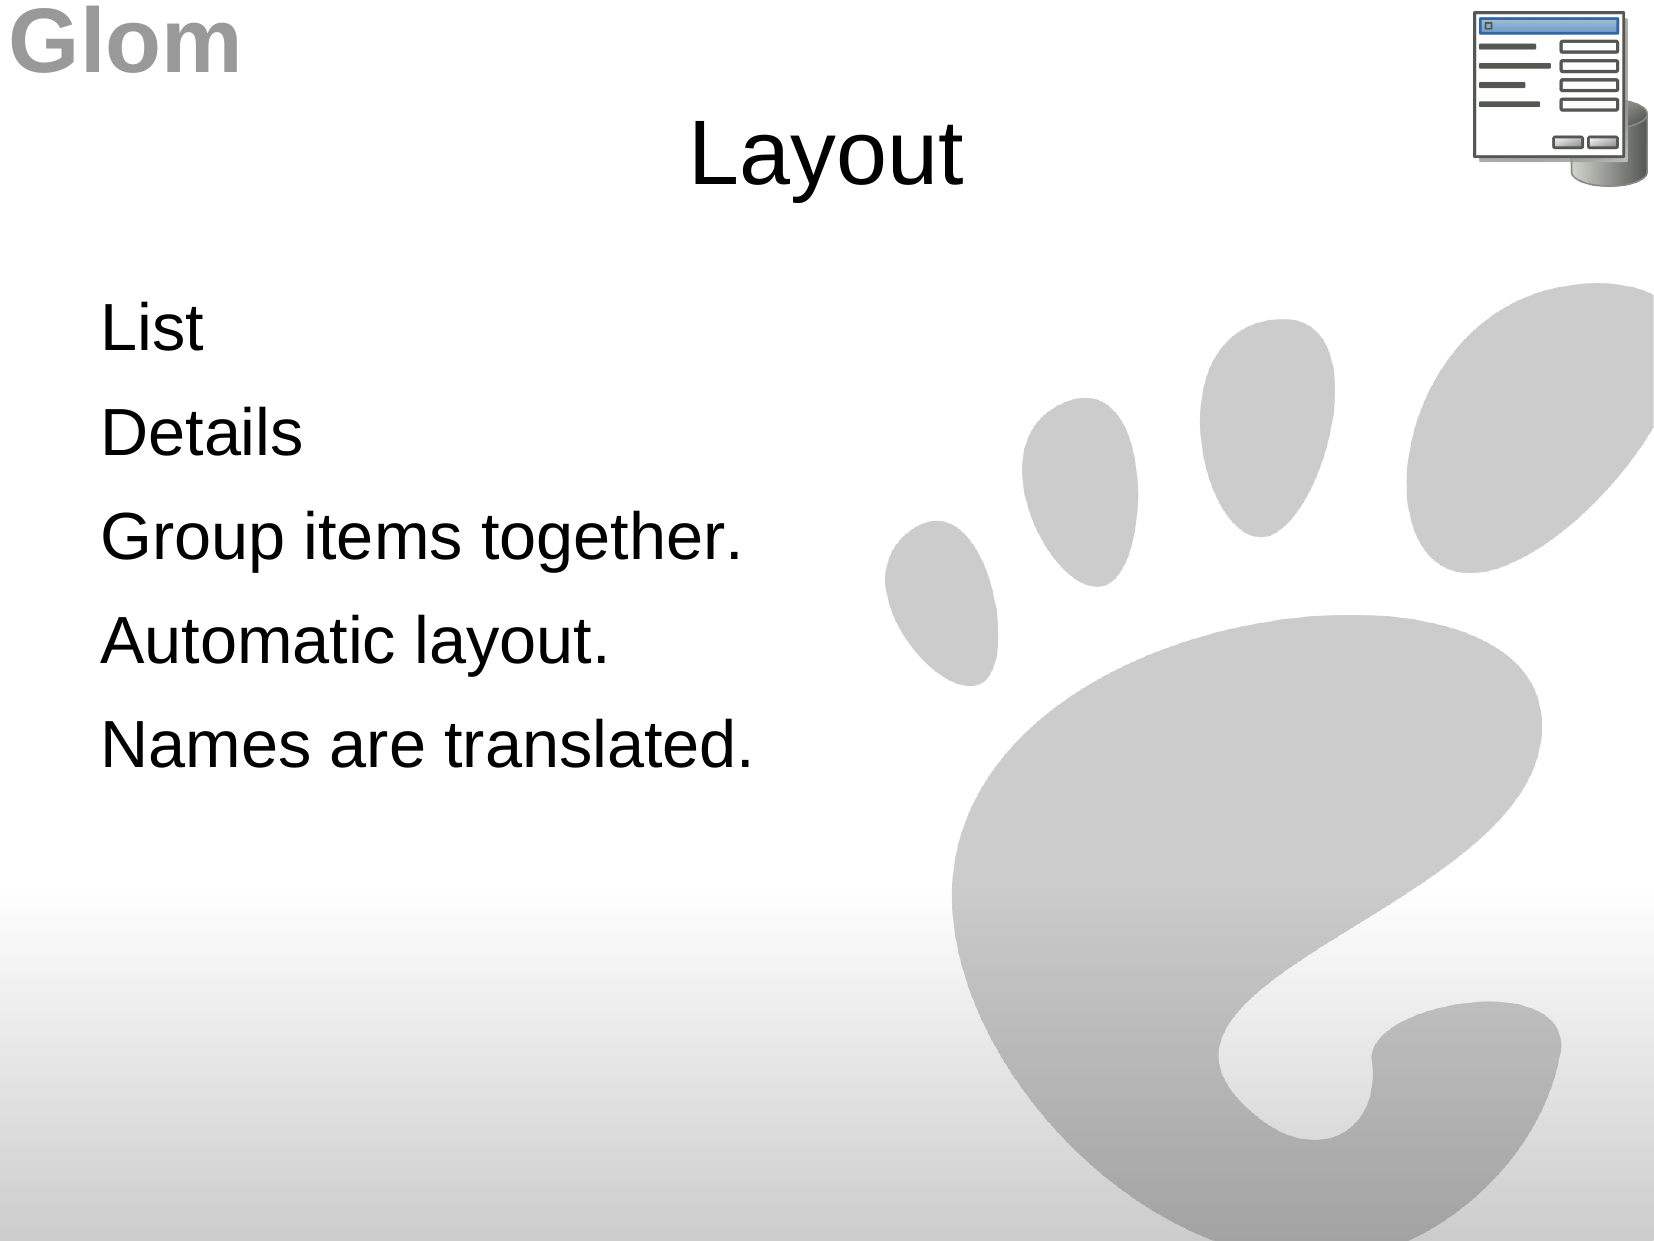

# Layout
List
Details
Group items together.
Automatic layout.
Names are translated.